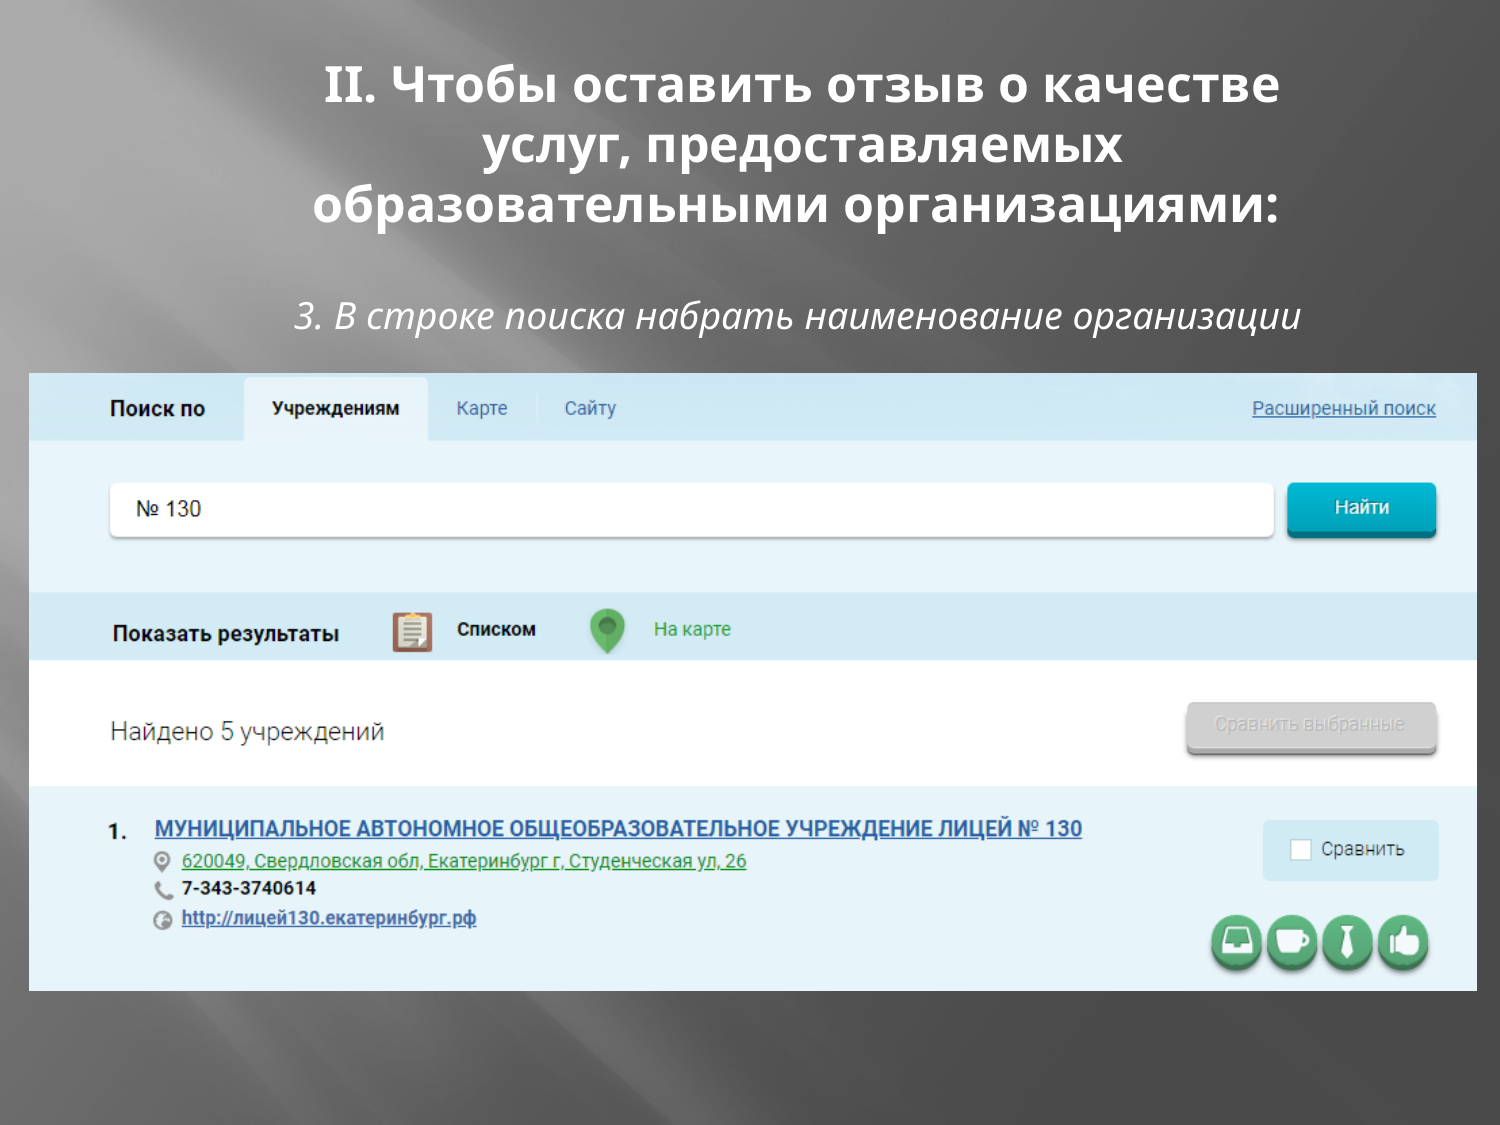

II. Чтобы оставить отзыв о качестве услуг, предоставляемых образовательными организациями:
3. В строке поиска набрать наименование организации